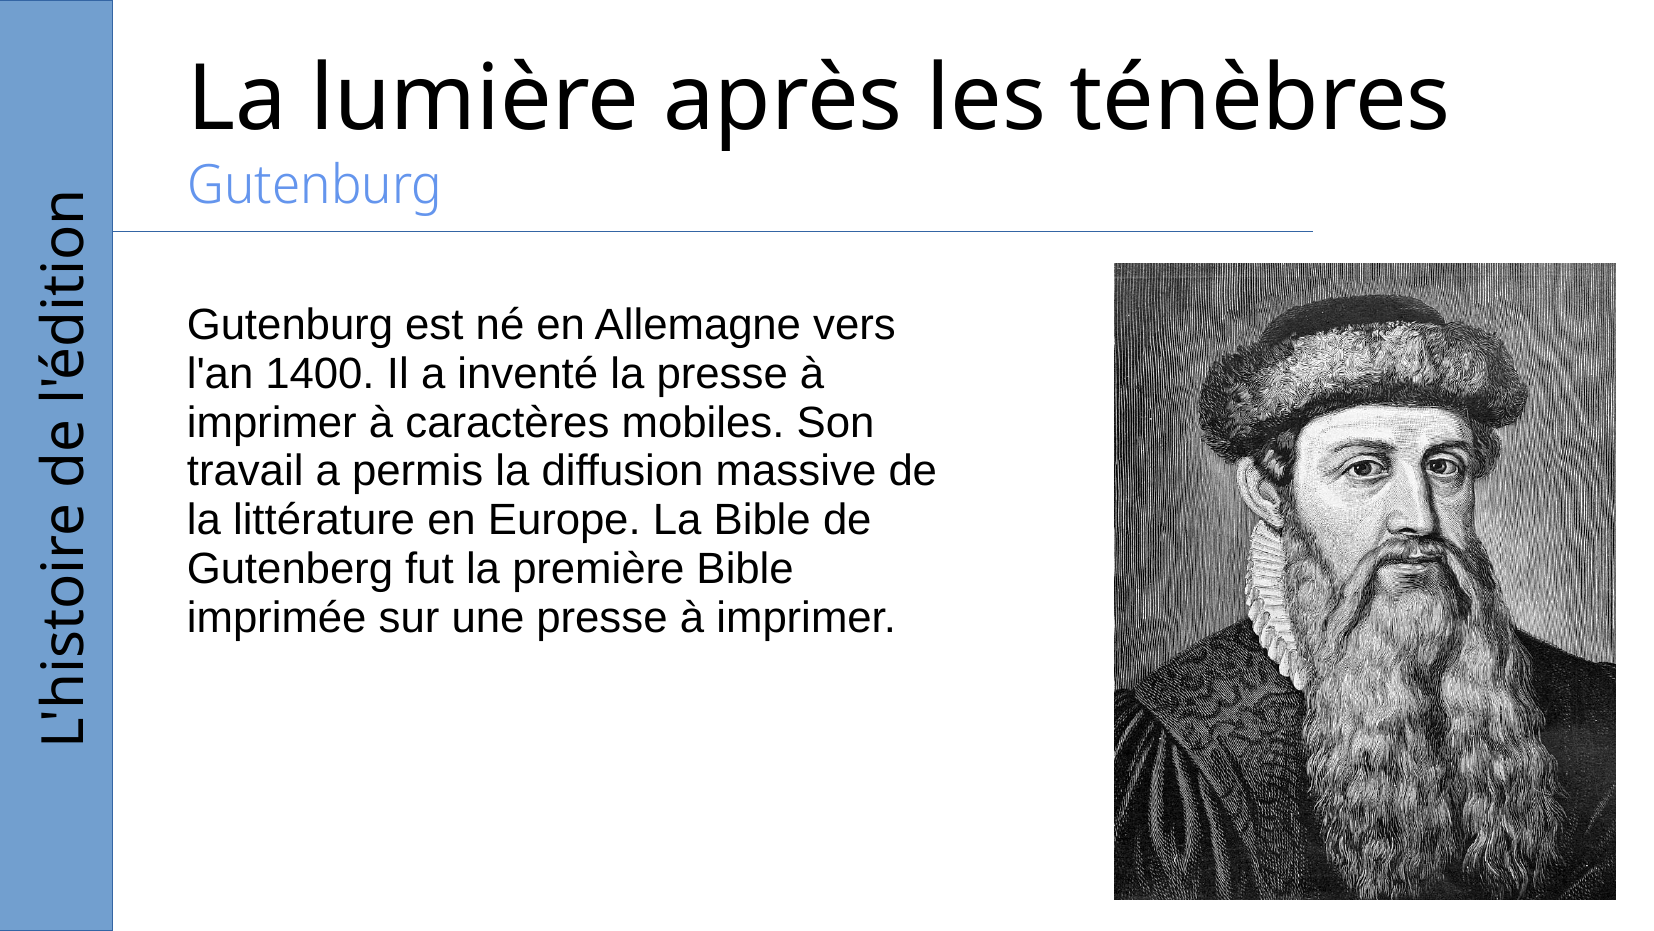

# La lumière après les ténèbres
Gutenburg
Gutenburg est né en Allemagne vers l'an 1400. Il a inventé la presse à imprimer à caractères mobiles. Son travail a permis la diffusion massive de la littérature en Europe. La Bible de Gutenberg fut la première Bible imprimée sur une presse à imprimer.
L'histoire de l'édition